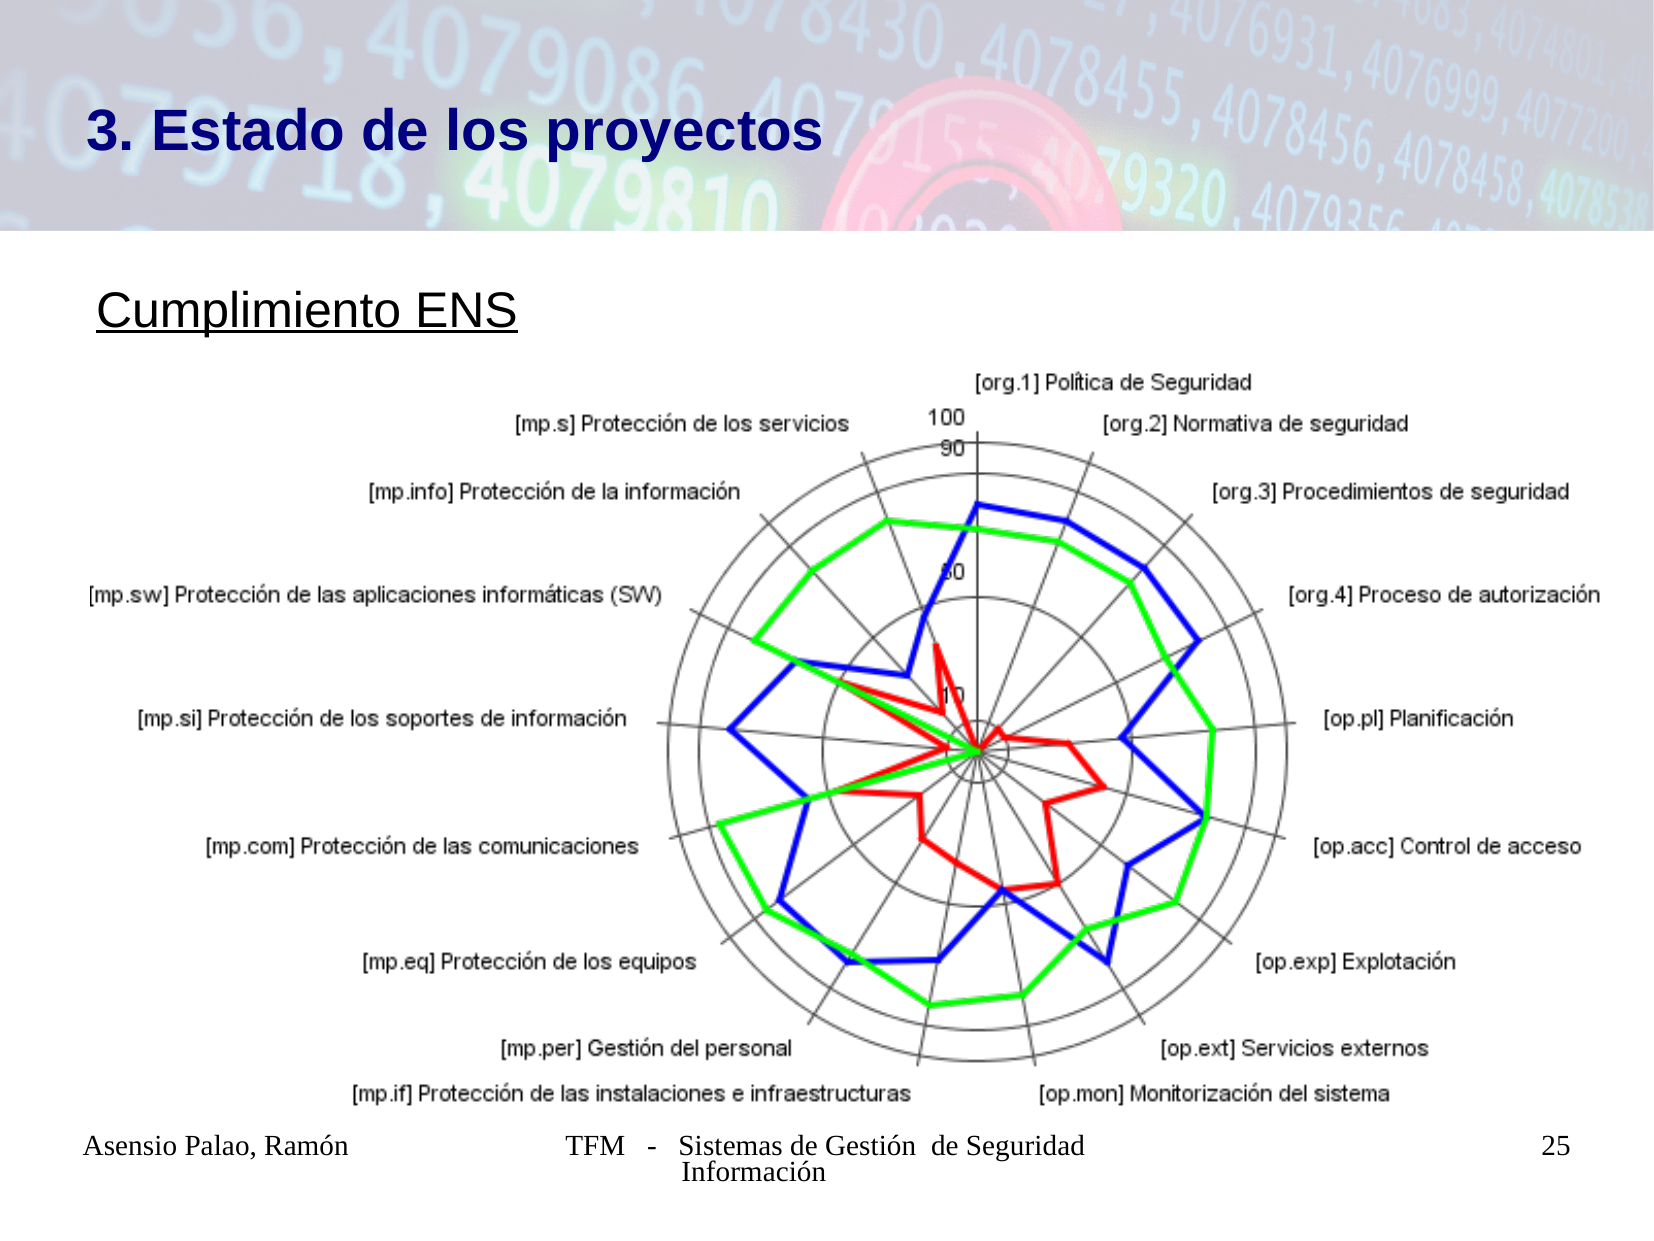

3. Estado de los proyectos
Cumplimiento ENS
Asensio Palao, Ramón
TFM - Sistemas de Gestión de Seguridad Información
25